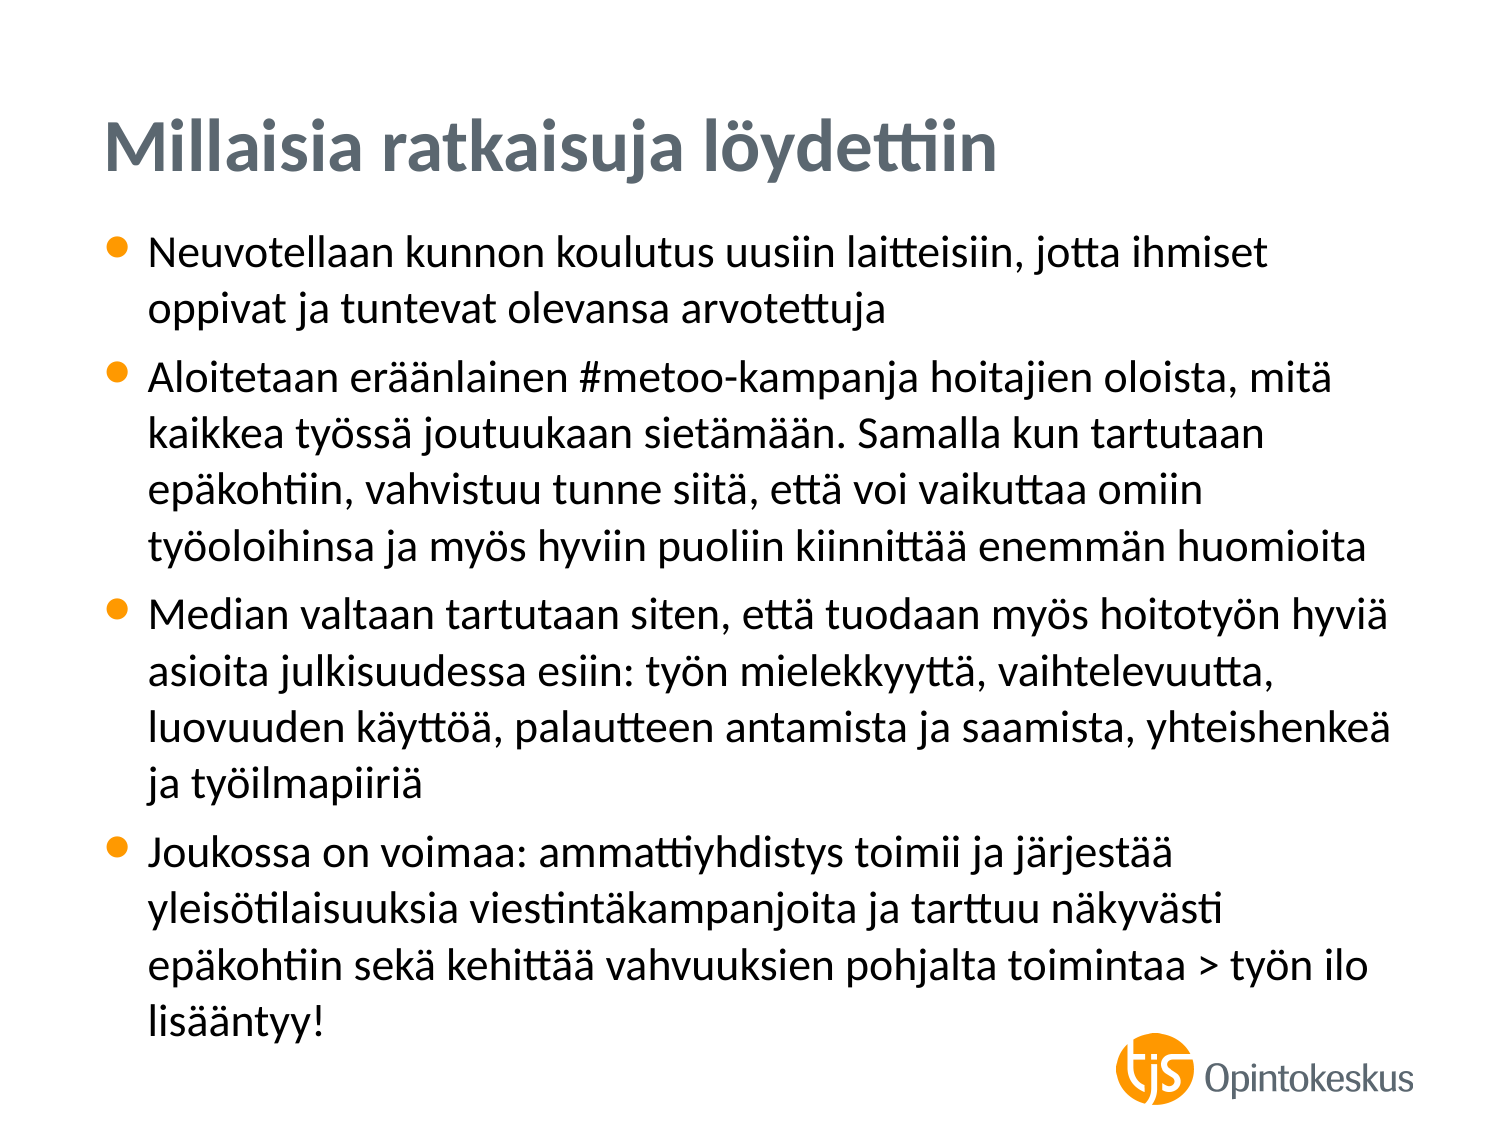

Millaisia ratkaisuja löydettiin
# Neuvotellaan kunnon koulutus uusiin laitteisiin, jotta ihmiset oppivat ja tuntevat olevansa arvotettuja
Aloitetaan eräänlainen #metoo-kampanja hoitajien oloista, mitä kaikkea työssä joutuukaan sietämään. Samalla kun tartutaan epäkohtiin, vahvistuu tunne siitä, että voi vaikuttaa omiin työoloihinsa ja myös hyviin puoliin kiinnittää enemmän huomioita
Median valtaan tartutaan siten, että tuodaan myös hoitotyön hyviä asioita julkisuudessa esiin: työn mielekkyyttä, vaihtelevuutta, luovuuden käyttöä, palautteen antamista ja saamista, yhteishenkeä ja työilmapiiriä
Joukossa on voimaa: ammattiyhdistys toimii ja järjestää yleisötilaisuuksia viestintäkampanjoita ja tarttuu näkyvästi epäkohtiin sekä kehittää vahvuuksien pohjalta toimintaa > työn ilo lisääntyy!